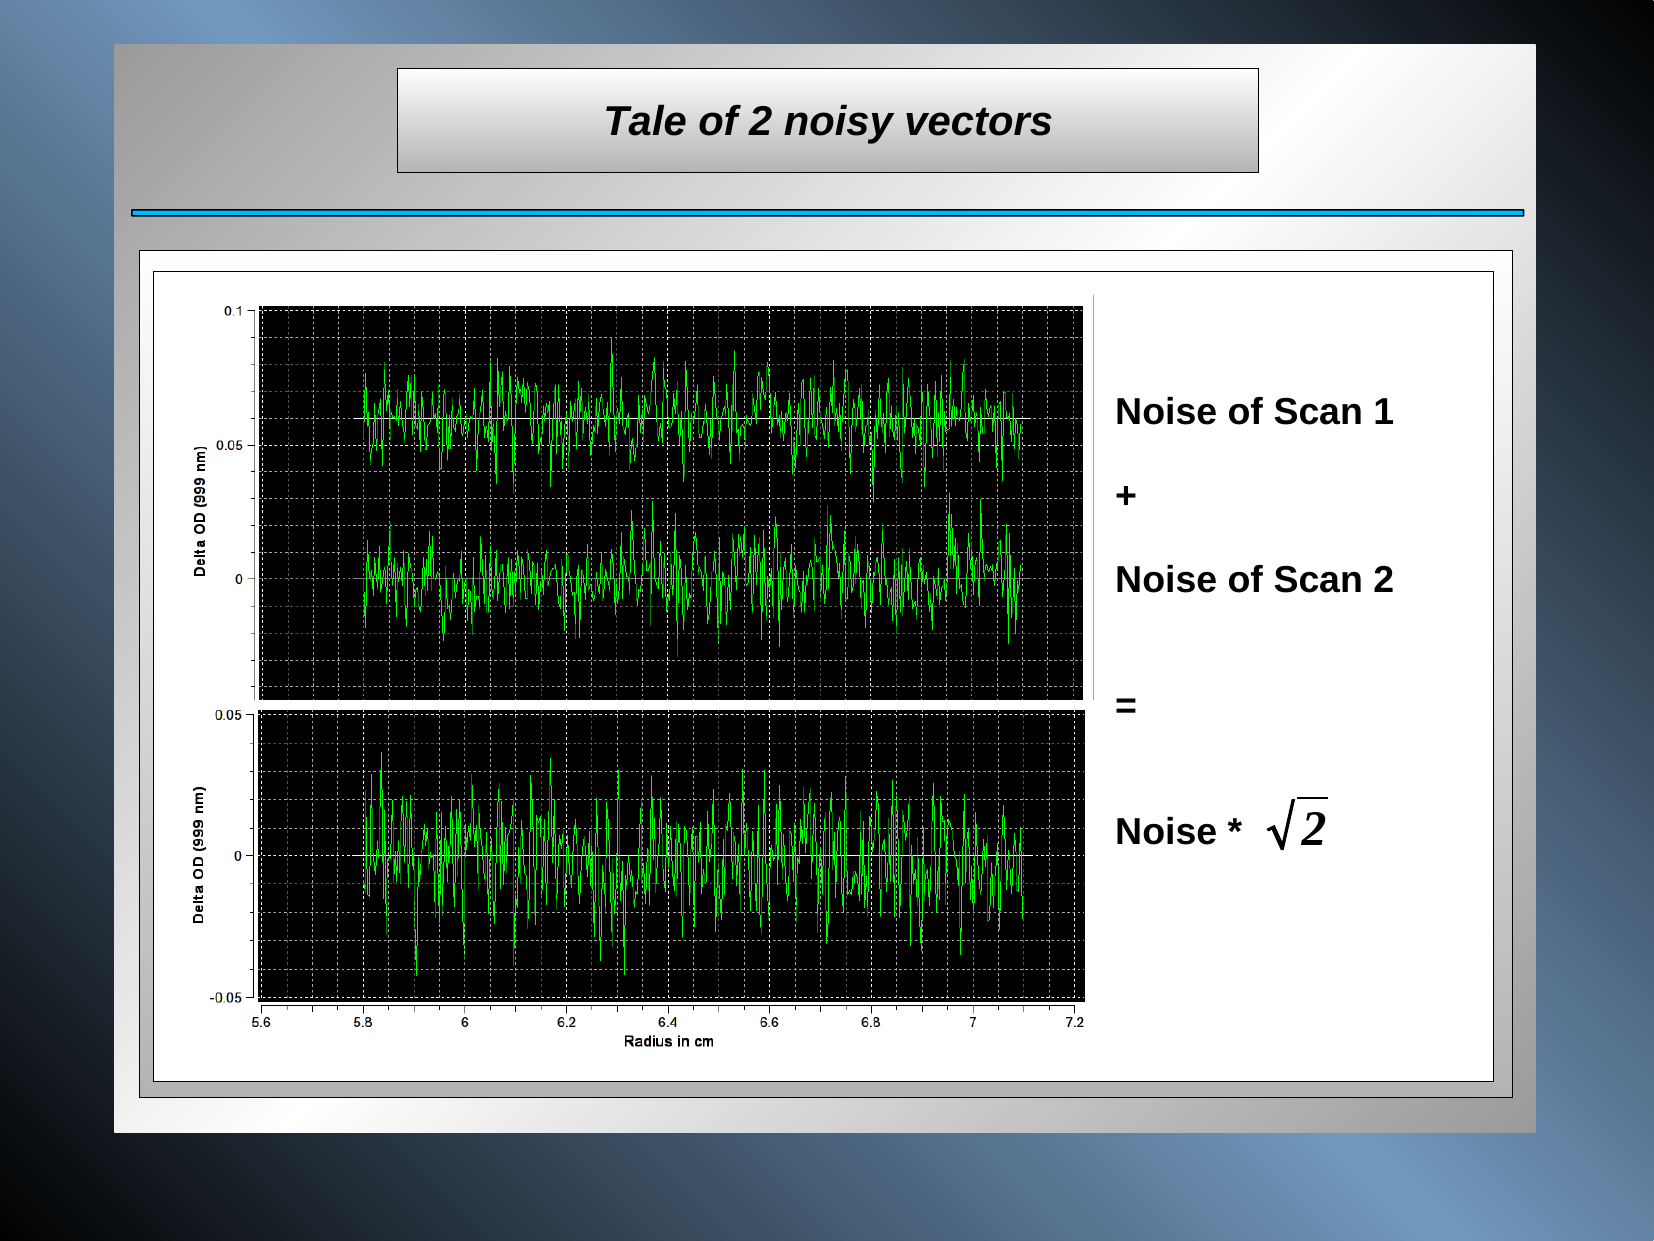

Tale of 2 noisy vectors
Noise of Scan 1
+
Noise of Scan 2
=
Noise *